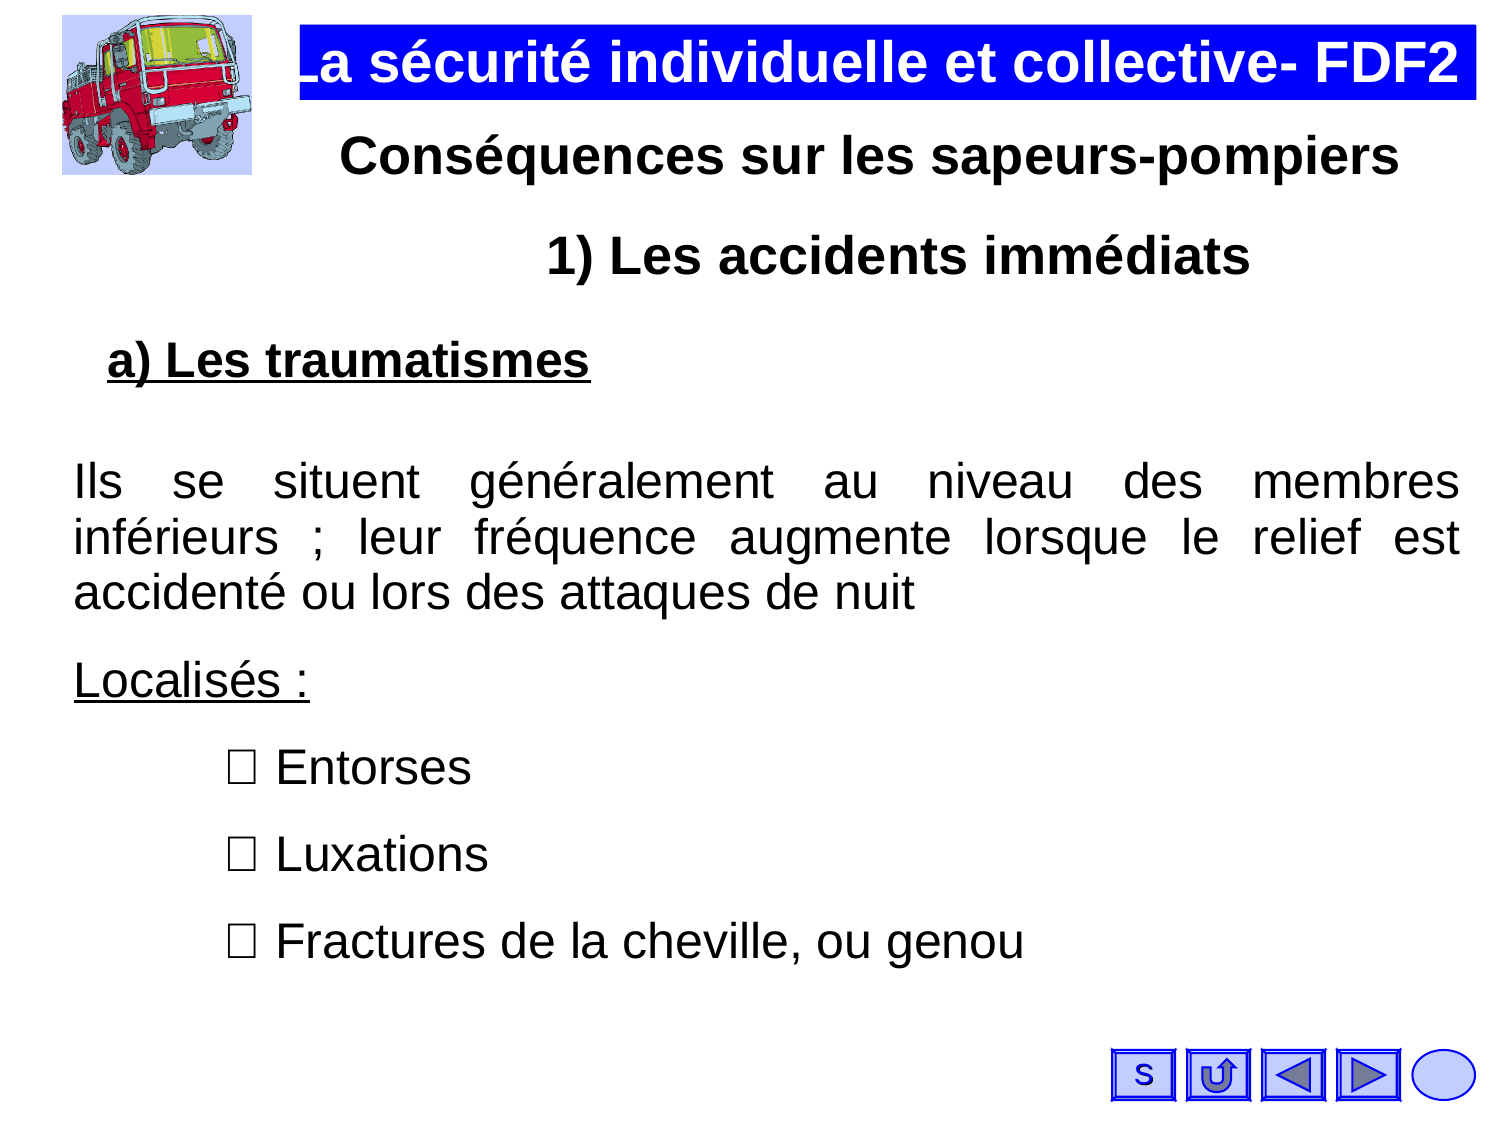

FDF2
La sécurité individuelle et collective- FDF2
La surveillance active - FDF2
Conséquences sur les sapeurs-pompiers
1) Les accidents immédiats
a) Les traumatismes
Ils se situent généralement au niveau des membres inférieurs ; leur fréquence augmente lorsque le relief est accidenté ou lors des attaques de nuit
Localisés :
	 Entorses
	 Luxations
	 Fractures de la cheville, ou genou